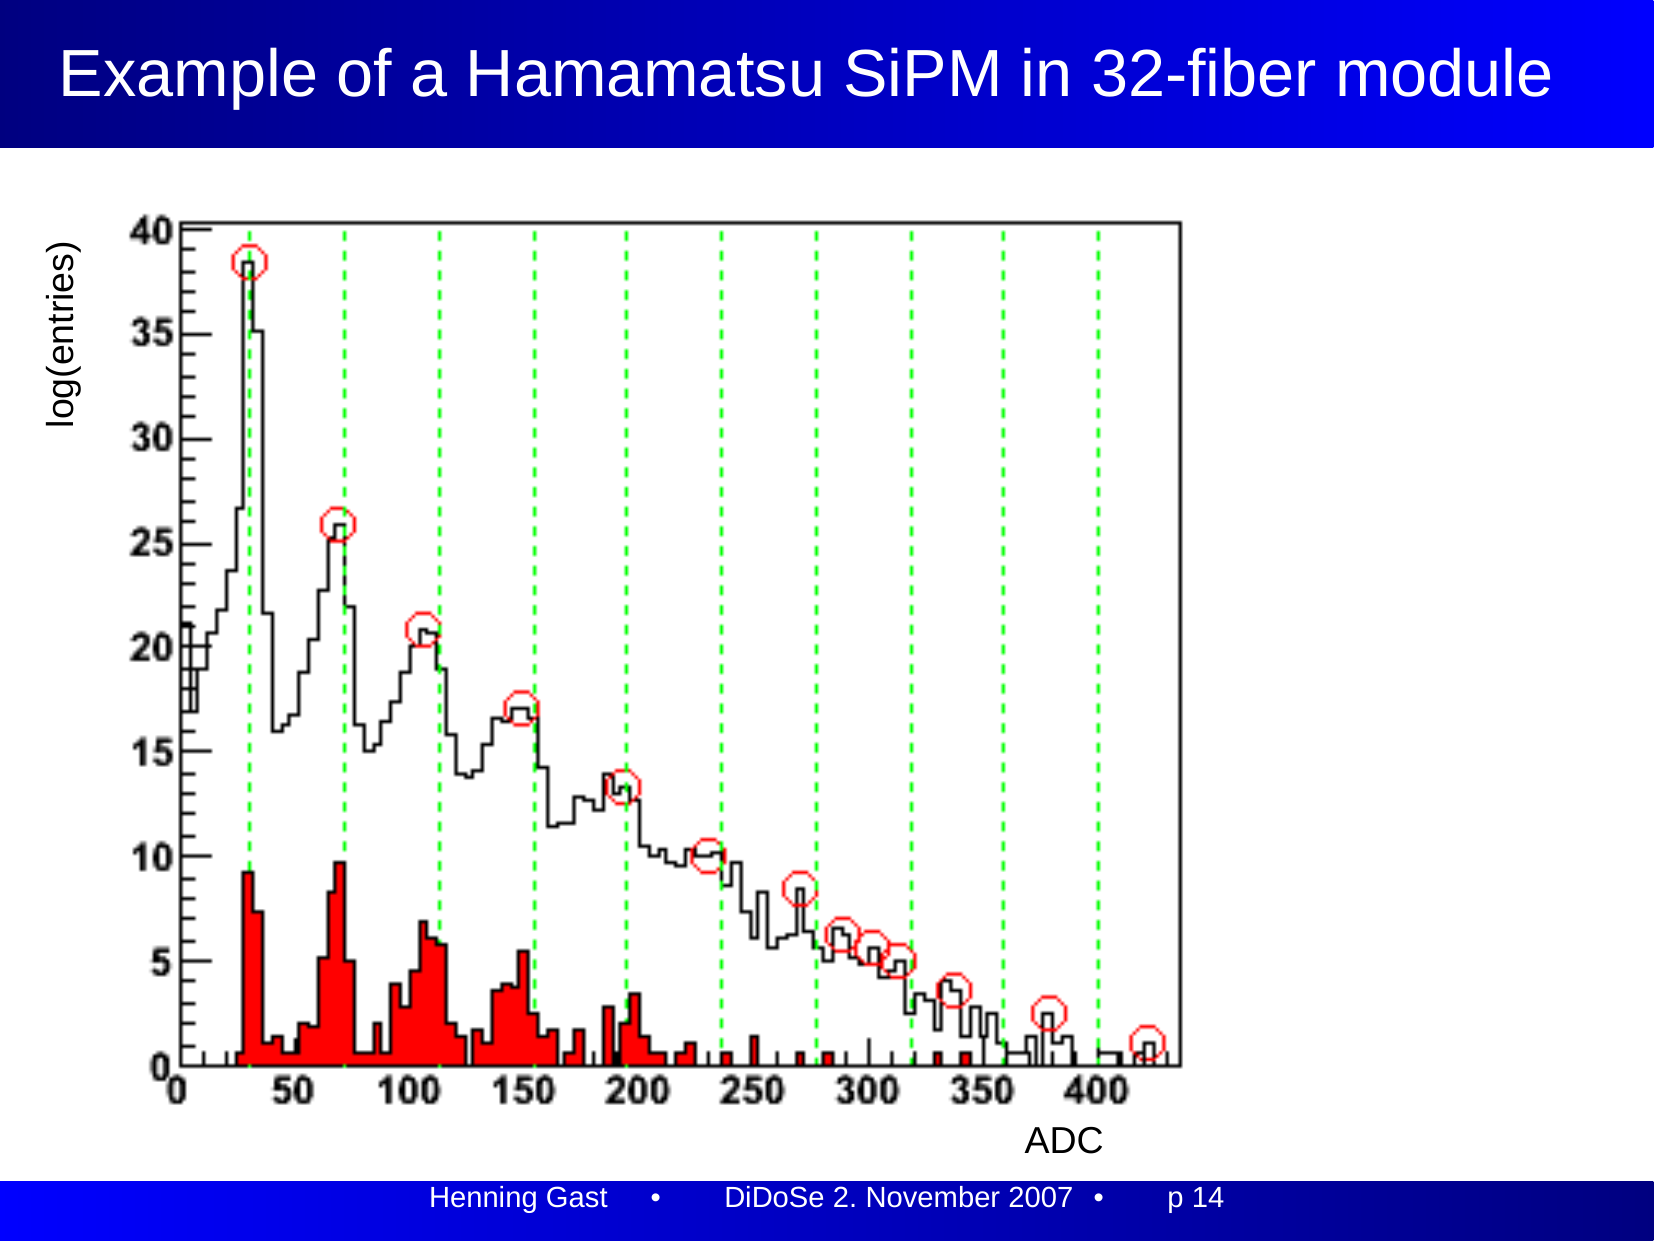

# Example of a Hamamatsu SiPM in 32-fiber module
log(entries)
ADC